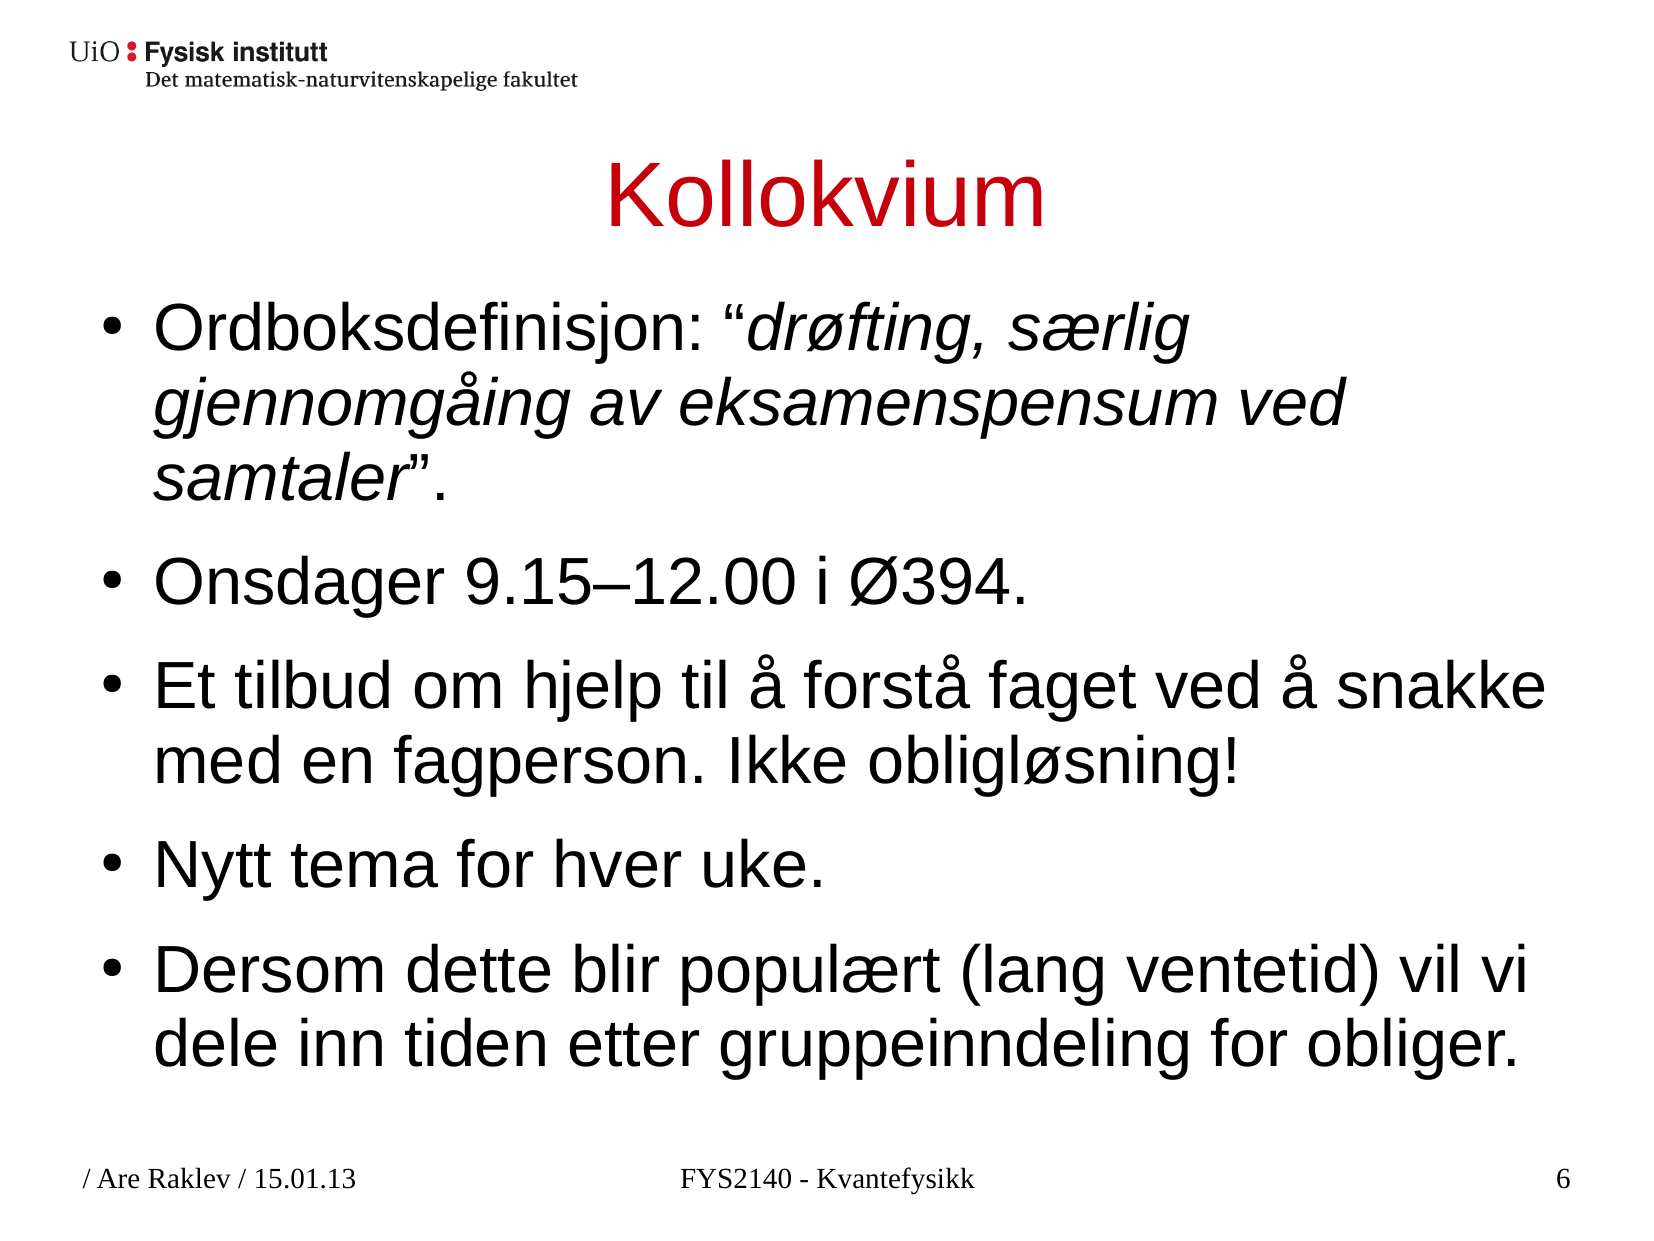

# Kollokvium
Ordboksdefinisjon: “drøfting, særlig gjennomgåing av eksamenspensum ved samtaler”.
Onsdager 9.15–12.00 i Ø394.
Et tilbud om hjelp til å forstå faget ved å snakke med en fagperson. Ikke obligløsning!
Nytt tema for hver uke.
Dersom dette blir populært (lang ventetid) vil vi dele inn tiden etter gruppeinndeling for obliger.
/ Are Raklev / 15.01.13
FYS2140 - Kvantefysikk
6